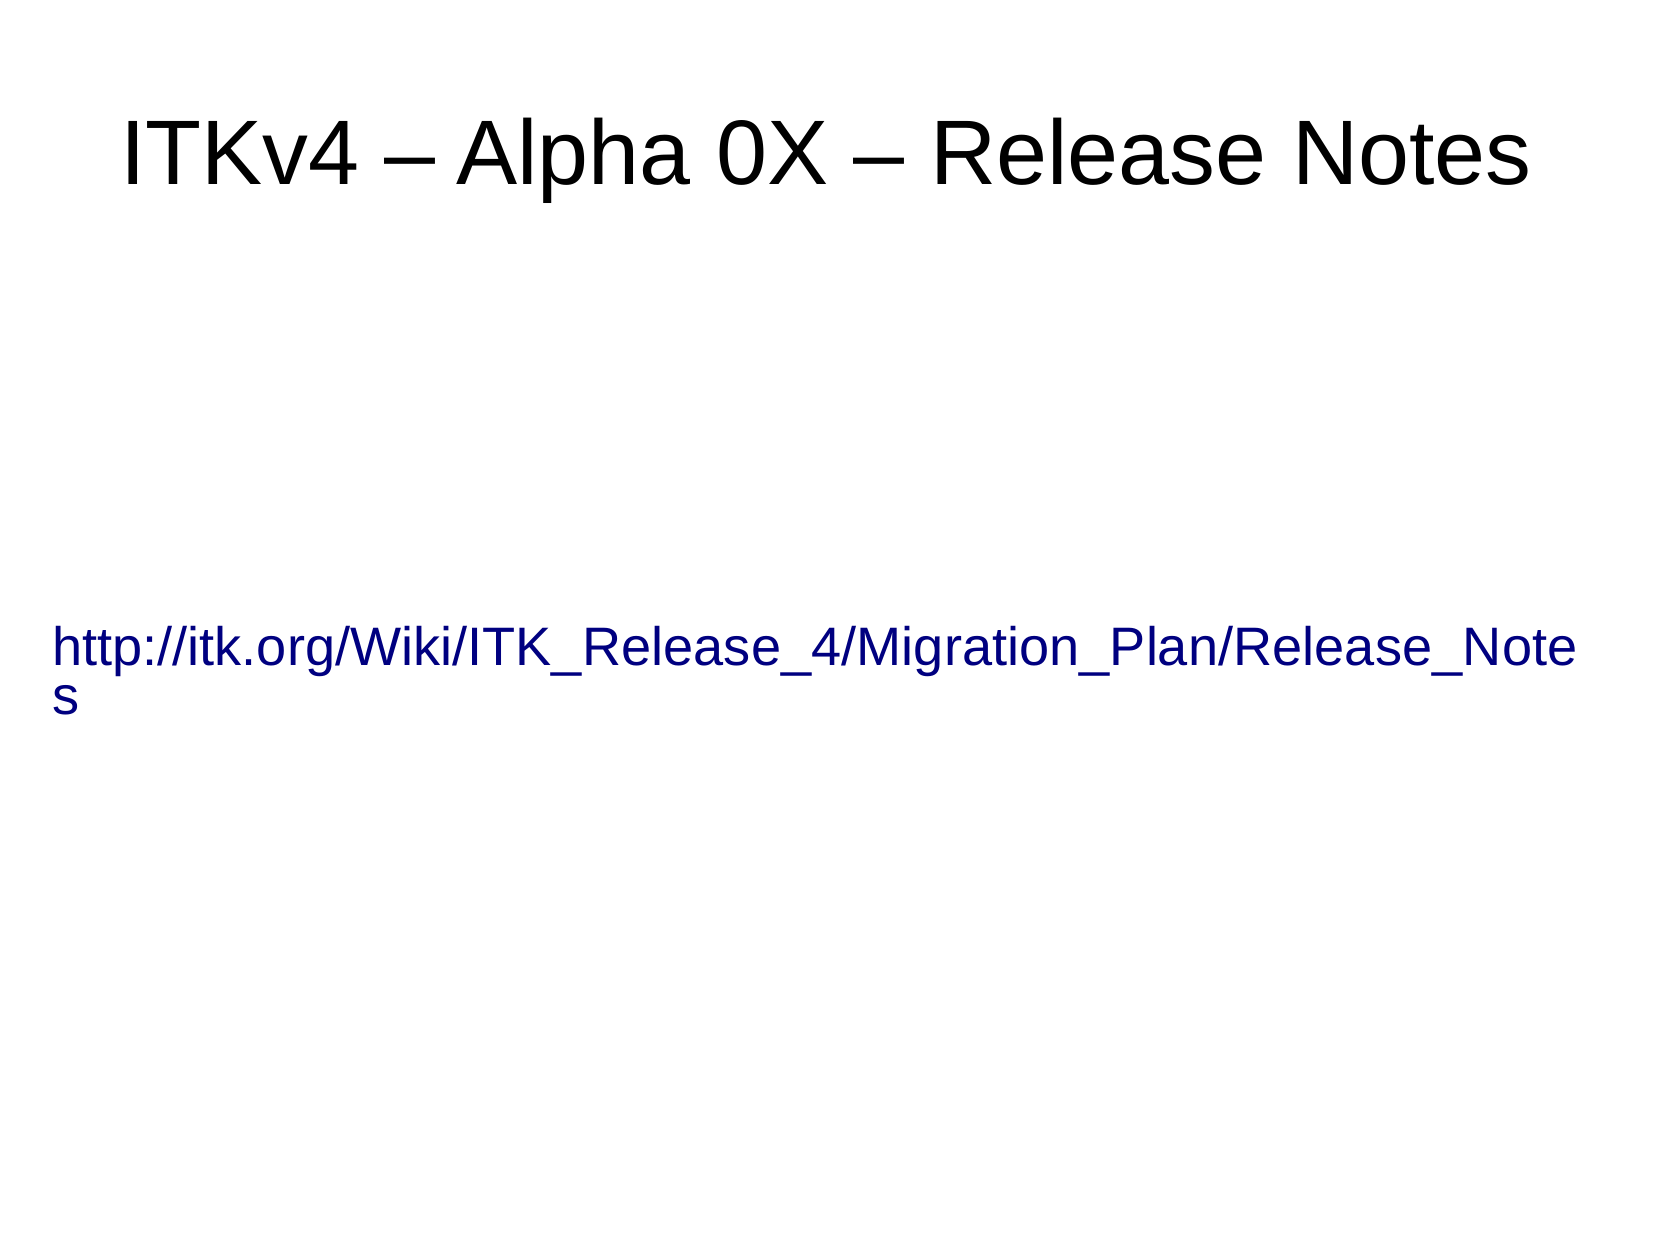

# ITKv4 – Alpha 0X – Release Notes
http://itk.org/Wiki/ITK_Release_4/Migration_Plan/Release_Notes